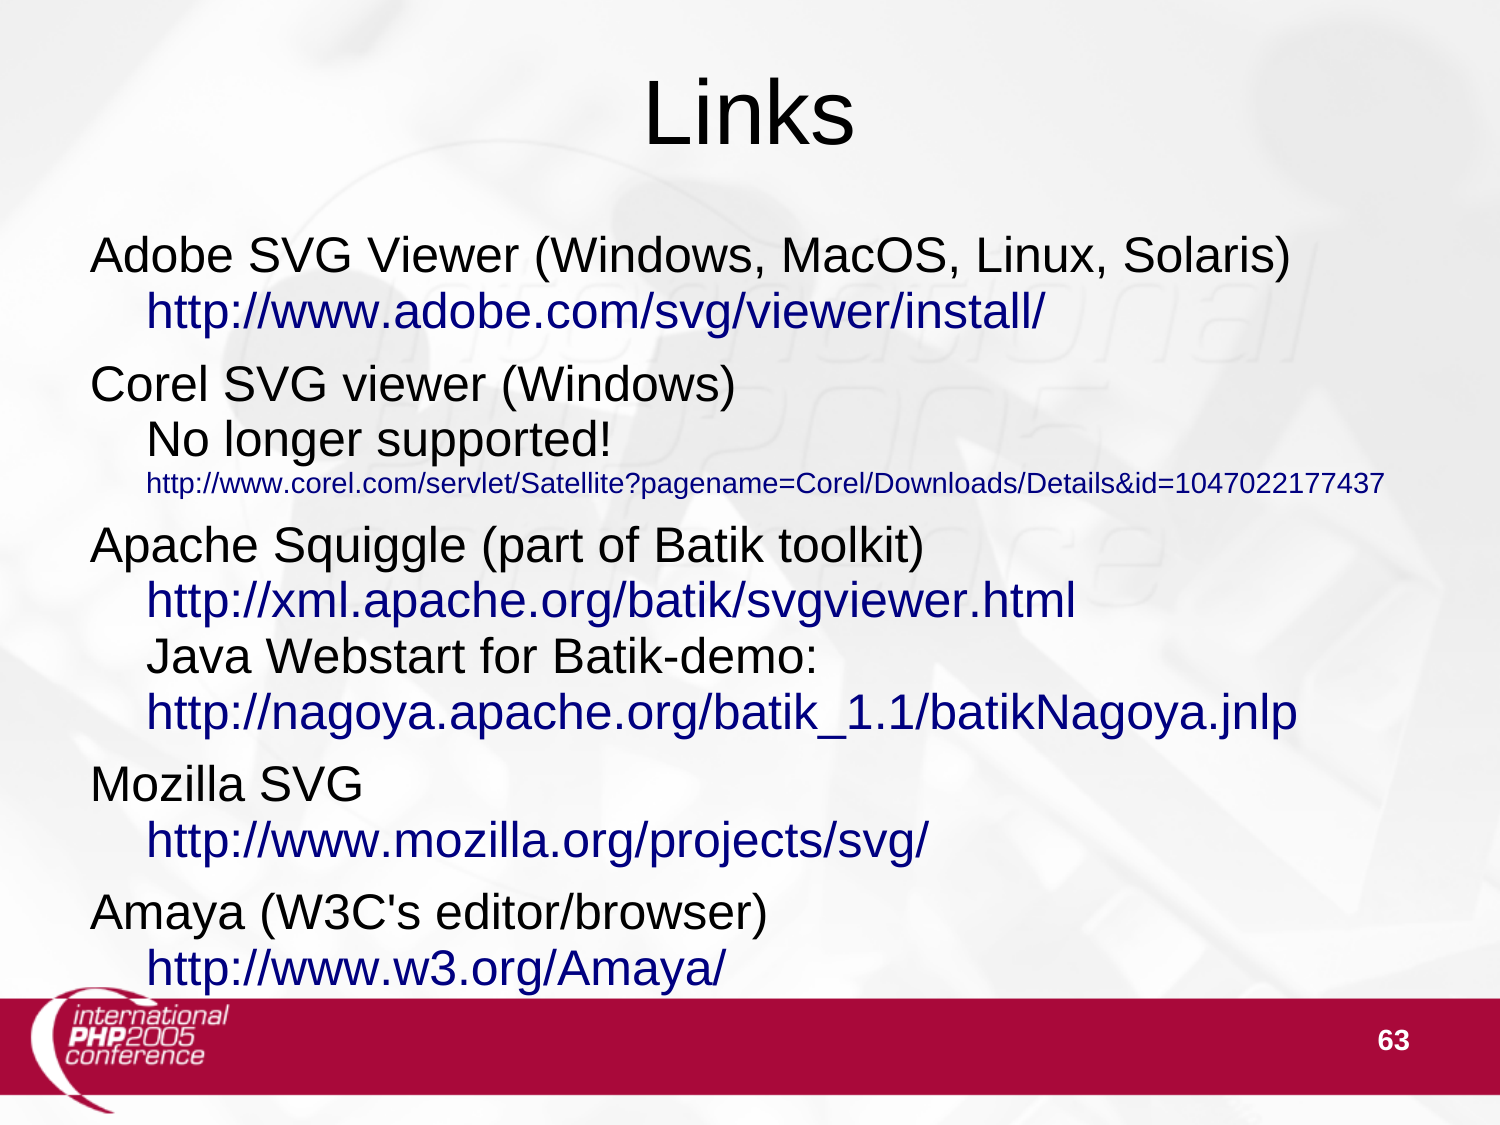

# Links
Adobe SVG Viewer (Windows, MacOS, Linux, Solaris)
http://www.adobe.com/svg/viewer/install/
Corel SVG viewer (Windows)
No longer supported!
http://www.corel.com/servlet/Satellite?pagename=Corel/Downloads/Details&id=1047022177437
Apache Squiggle (part of Batik toolkit)
http://xml.apache.org/batik/svgviewer.html
Java Webstart for Batik-demo:
http://nagoya.apache.org/batik_1.1/batikNagoya.jnlp
Mozilla SVG
http://www.mozilla.org/projects/svg/
Amaya (W3C's editor/browser)
http://www.w3.org/Amaya/
63